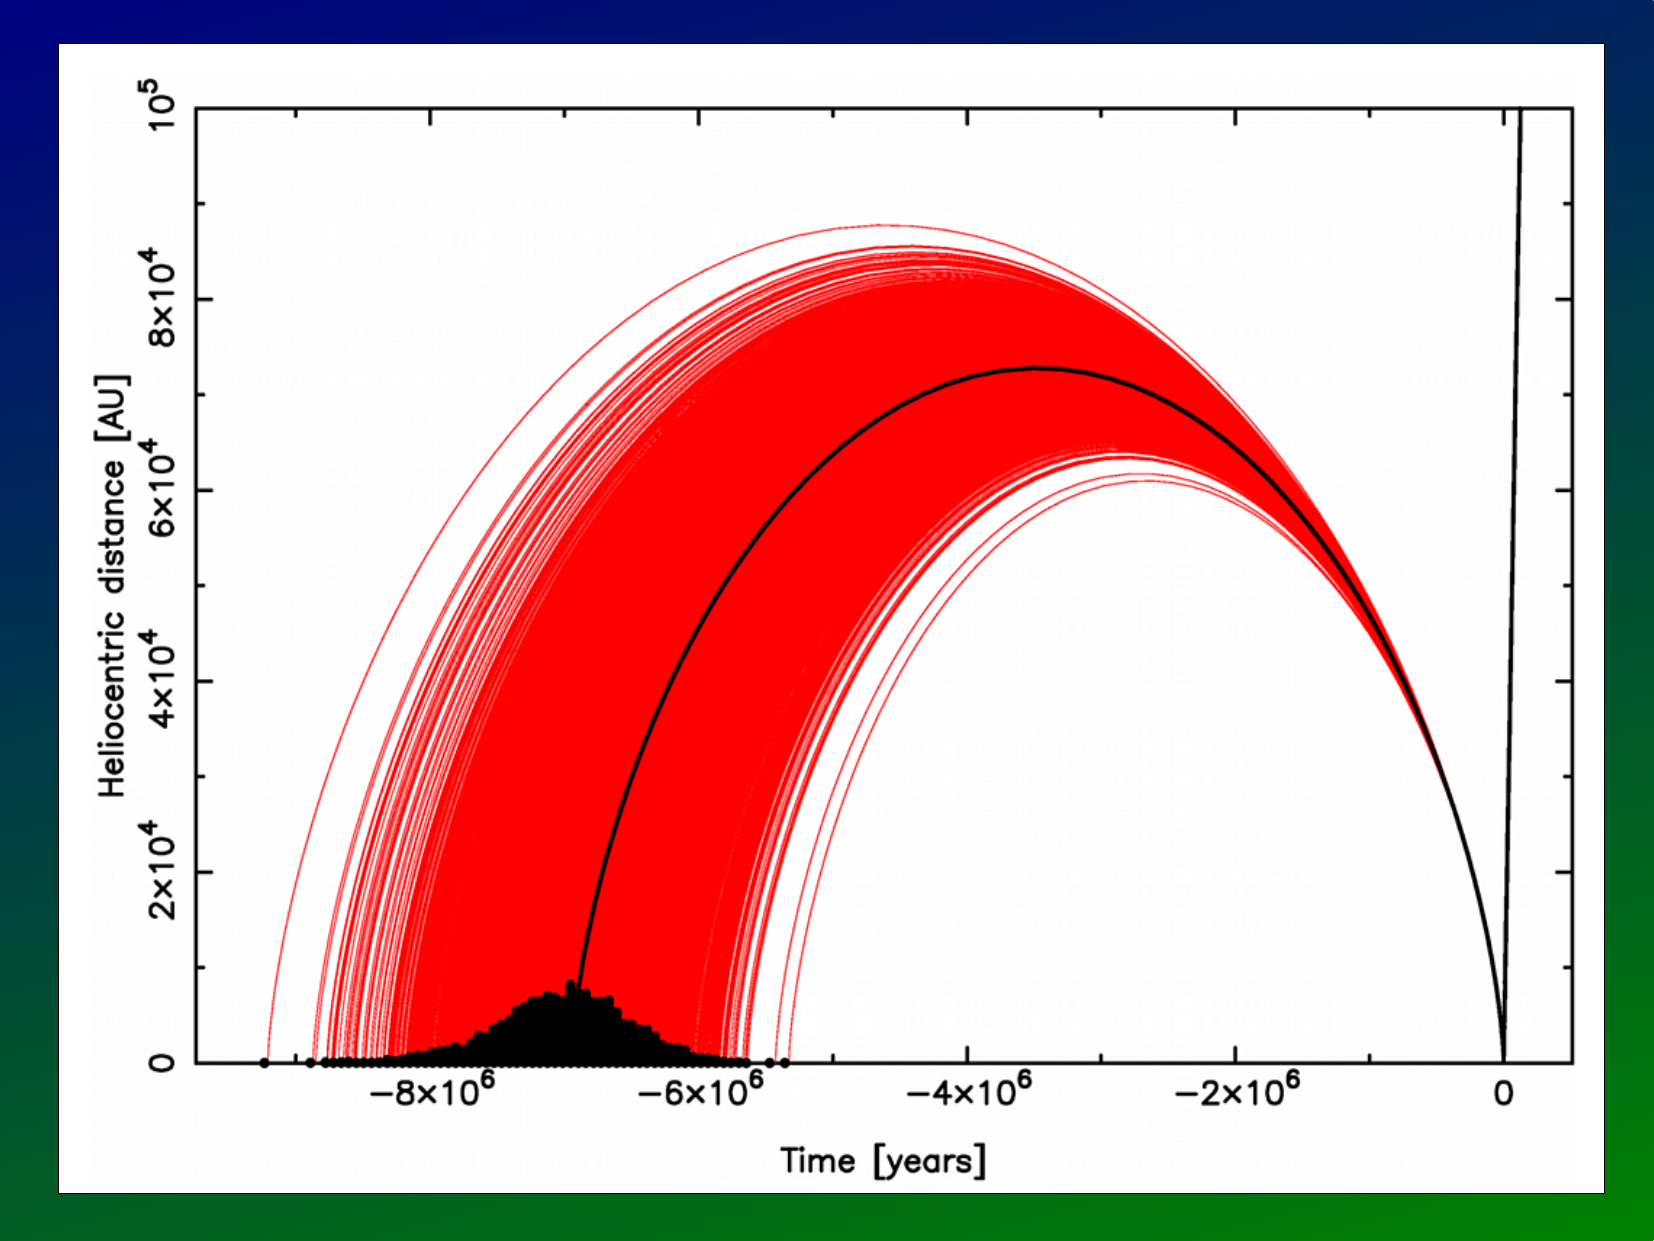

C/1980 E1, model A2
aorig ~ 40000 AU